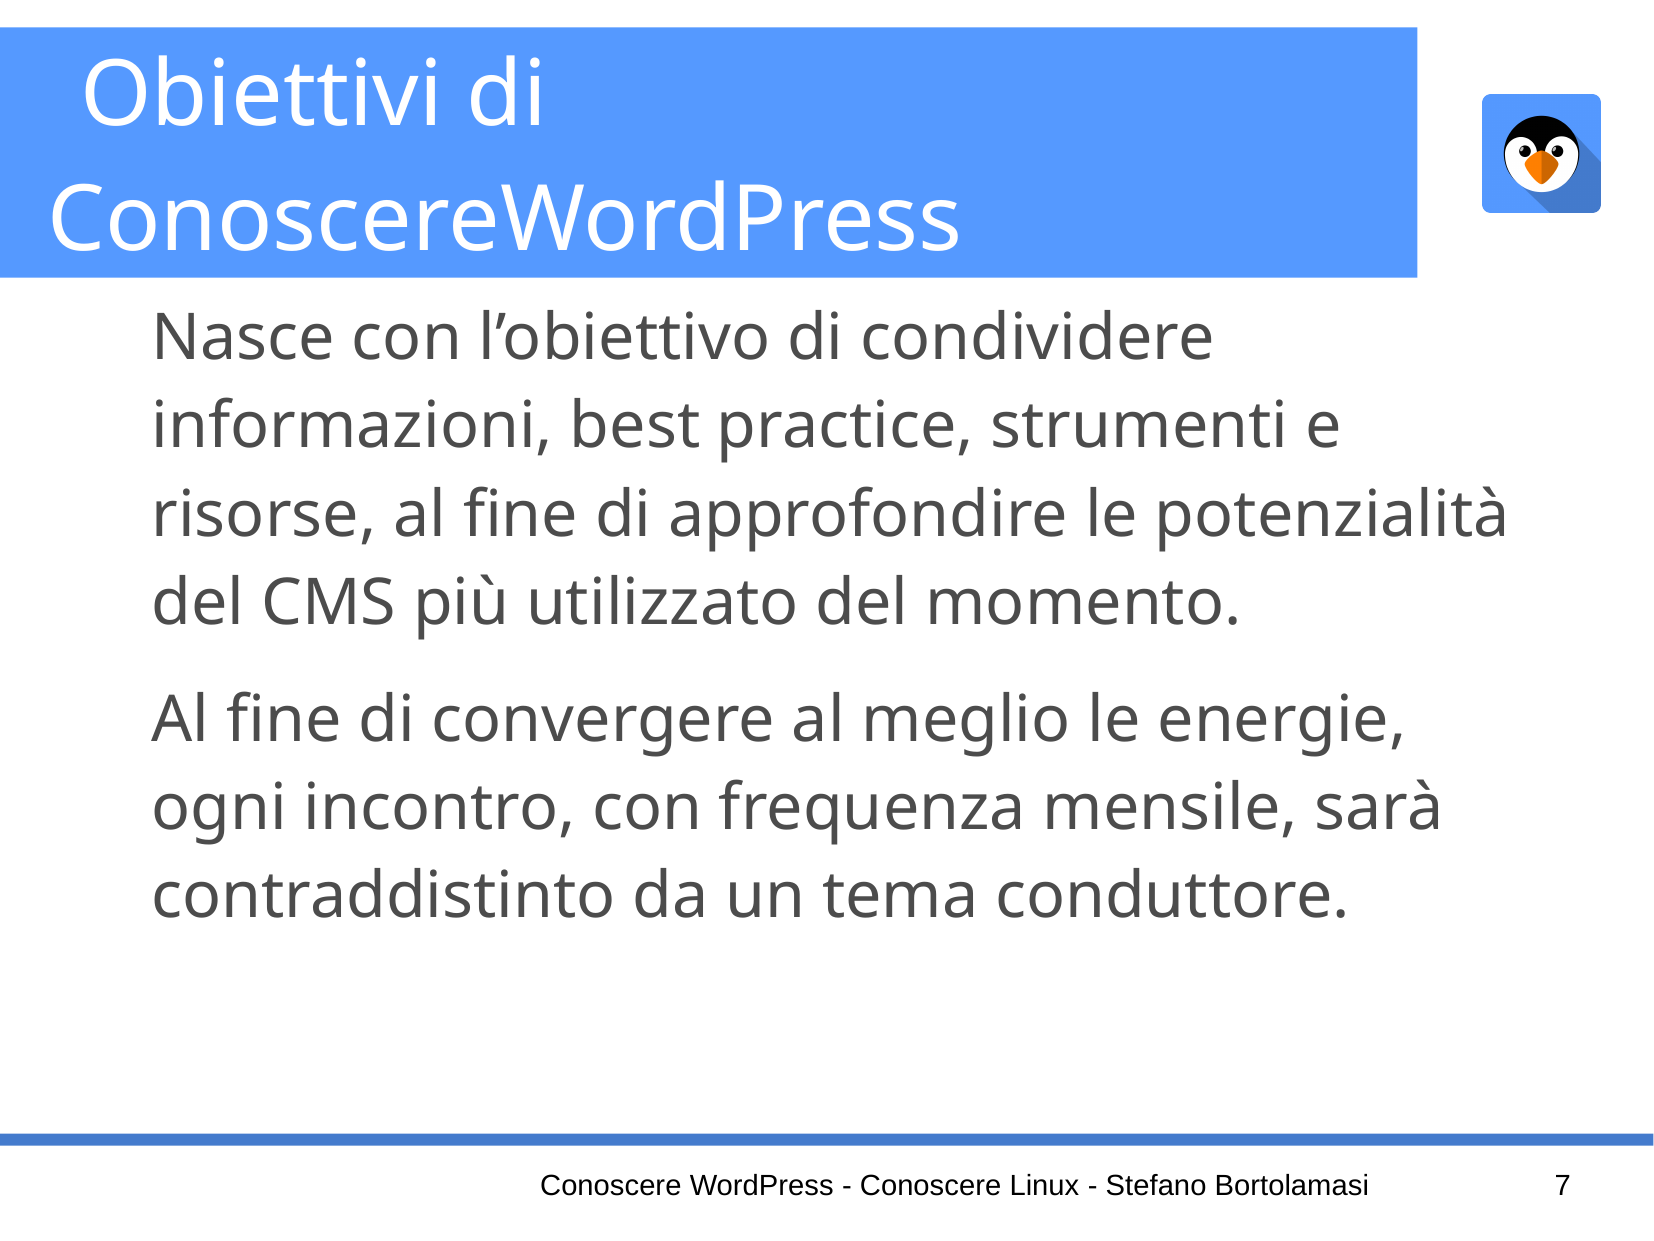

# Obiettivi di ConoscereWordPress
Nasce con l’obiettivo di condividere informazioni, best practice, strumenti e risorse, al fine di approfondire le potenzialità del CMS più utilizzato del momento.
Al fine di convergere al meglio le energie, ogni incontro, con frequenza mensile, sarà contraddistinto da un tema conduttore.
Conoscere WordPress - Conoscere Linux - Stefano Bortolamasi
7